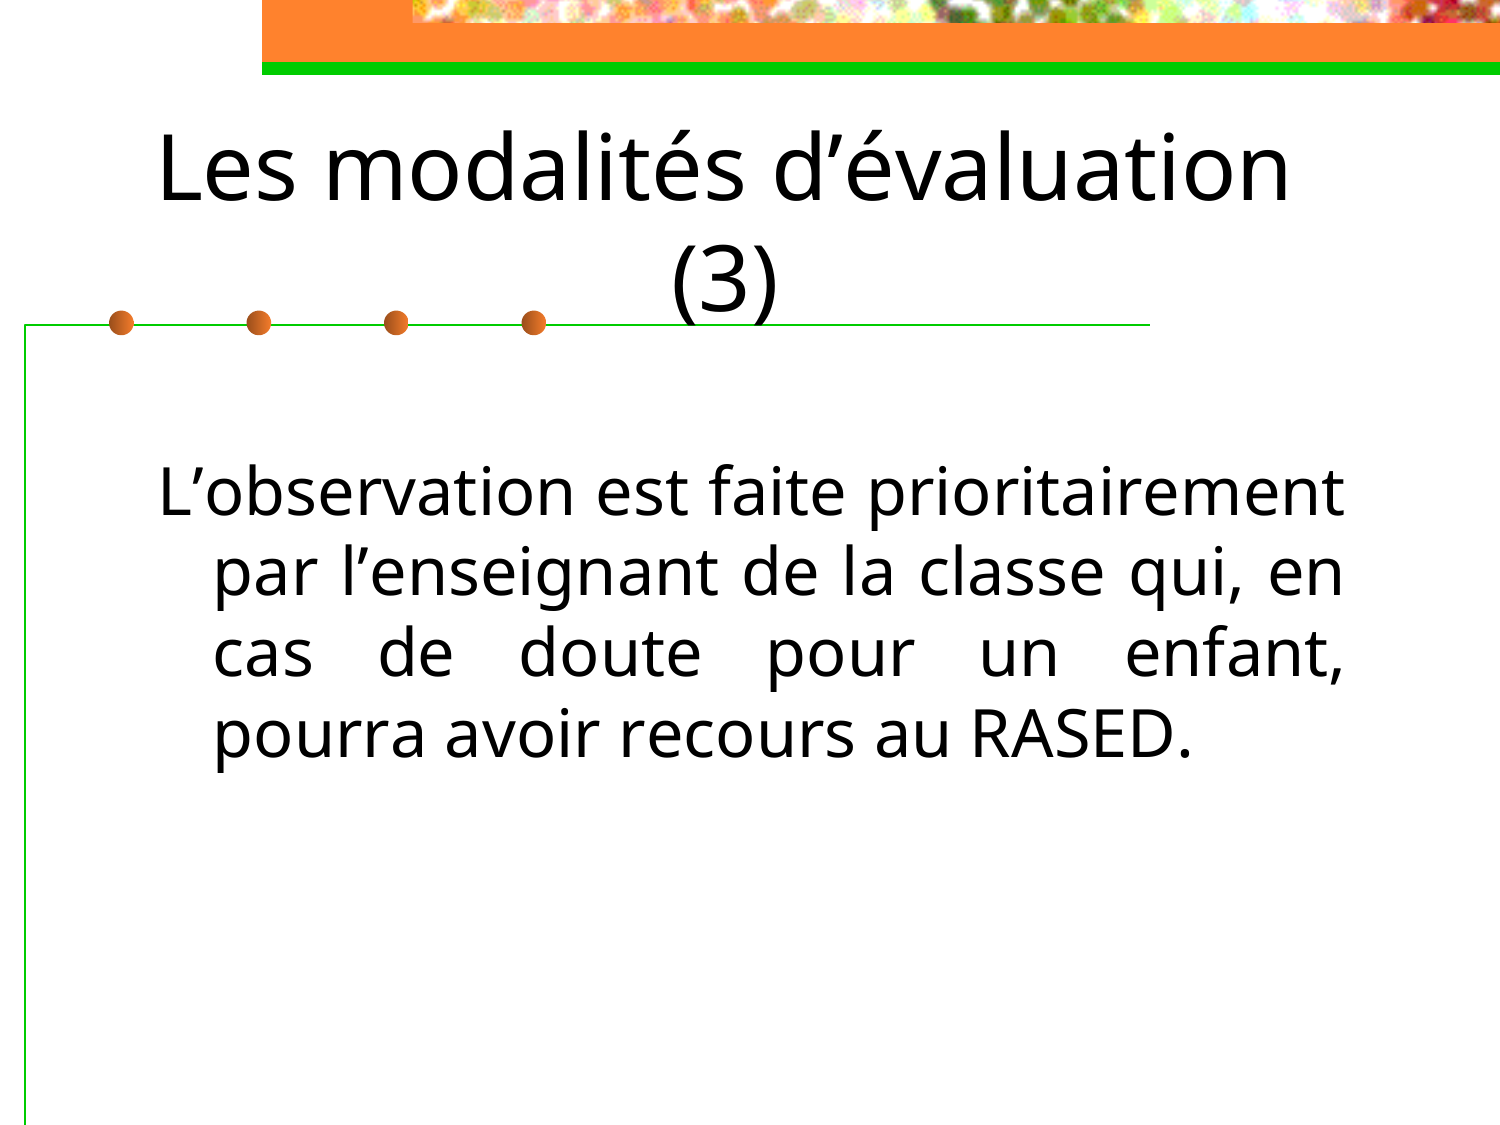

# Les modalités d’évaluation (3)
L’observation est faite prioritairement par l’enseignant de la classe qui, en cas de doute pour un enfant, pourra avoir recours au RASED.